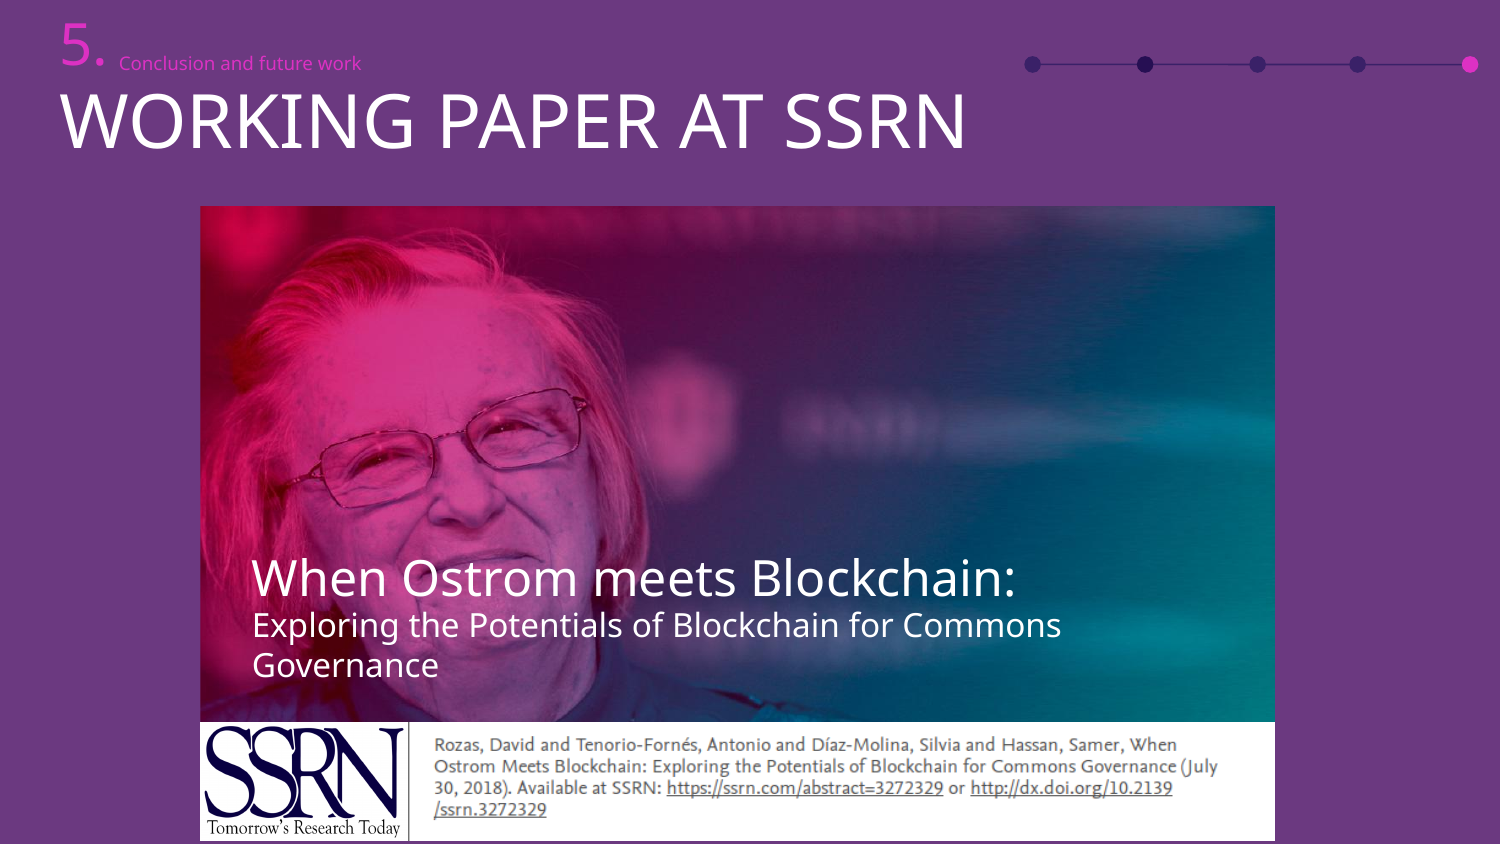

# 5.
Conclusion and future work
WORKING PAPER AT SSRN
When Ostrom meets Blockchain:
Exploring the Potentials of Blockchain for Commons Governance